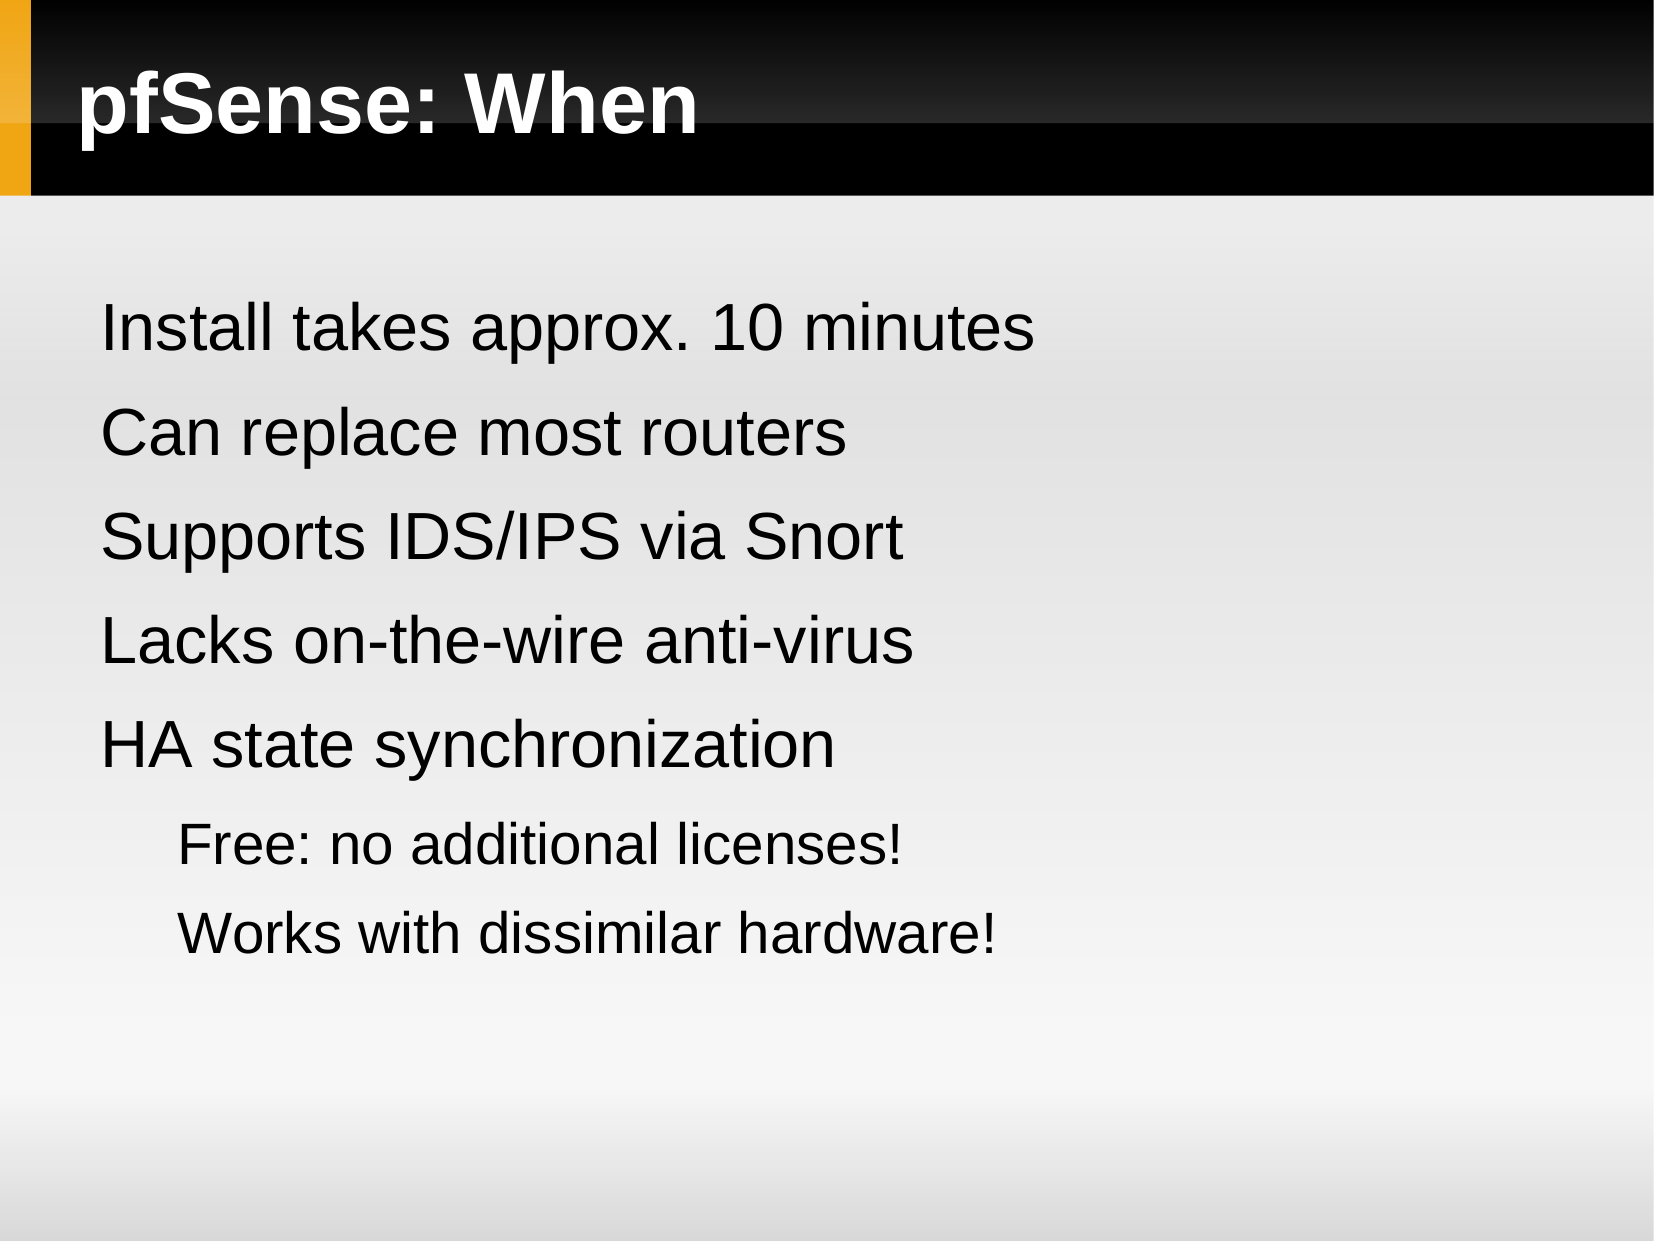

# pfSense: When
Install takes approx. 10 minutes
Can replace most routers
Supports IDS/IPS via Snort
Lacks on-the-wire anti-virus
HA state synchronization
Free: no additional licenses!
Works with dissimilar hardware!